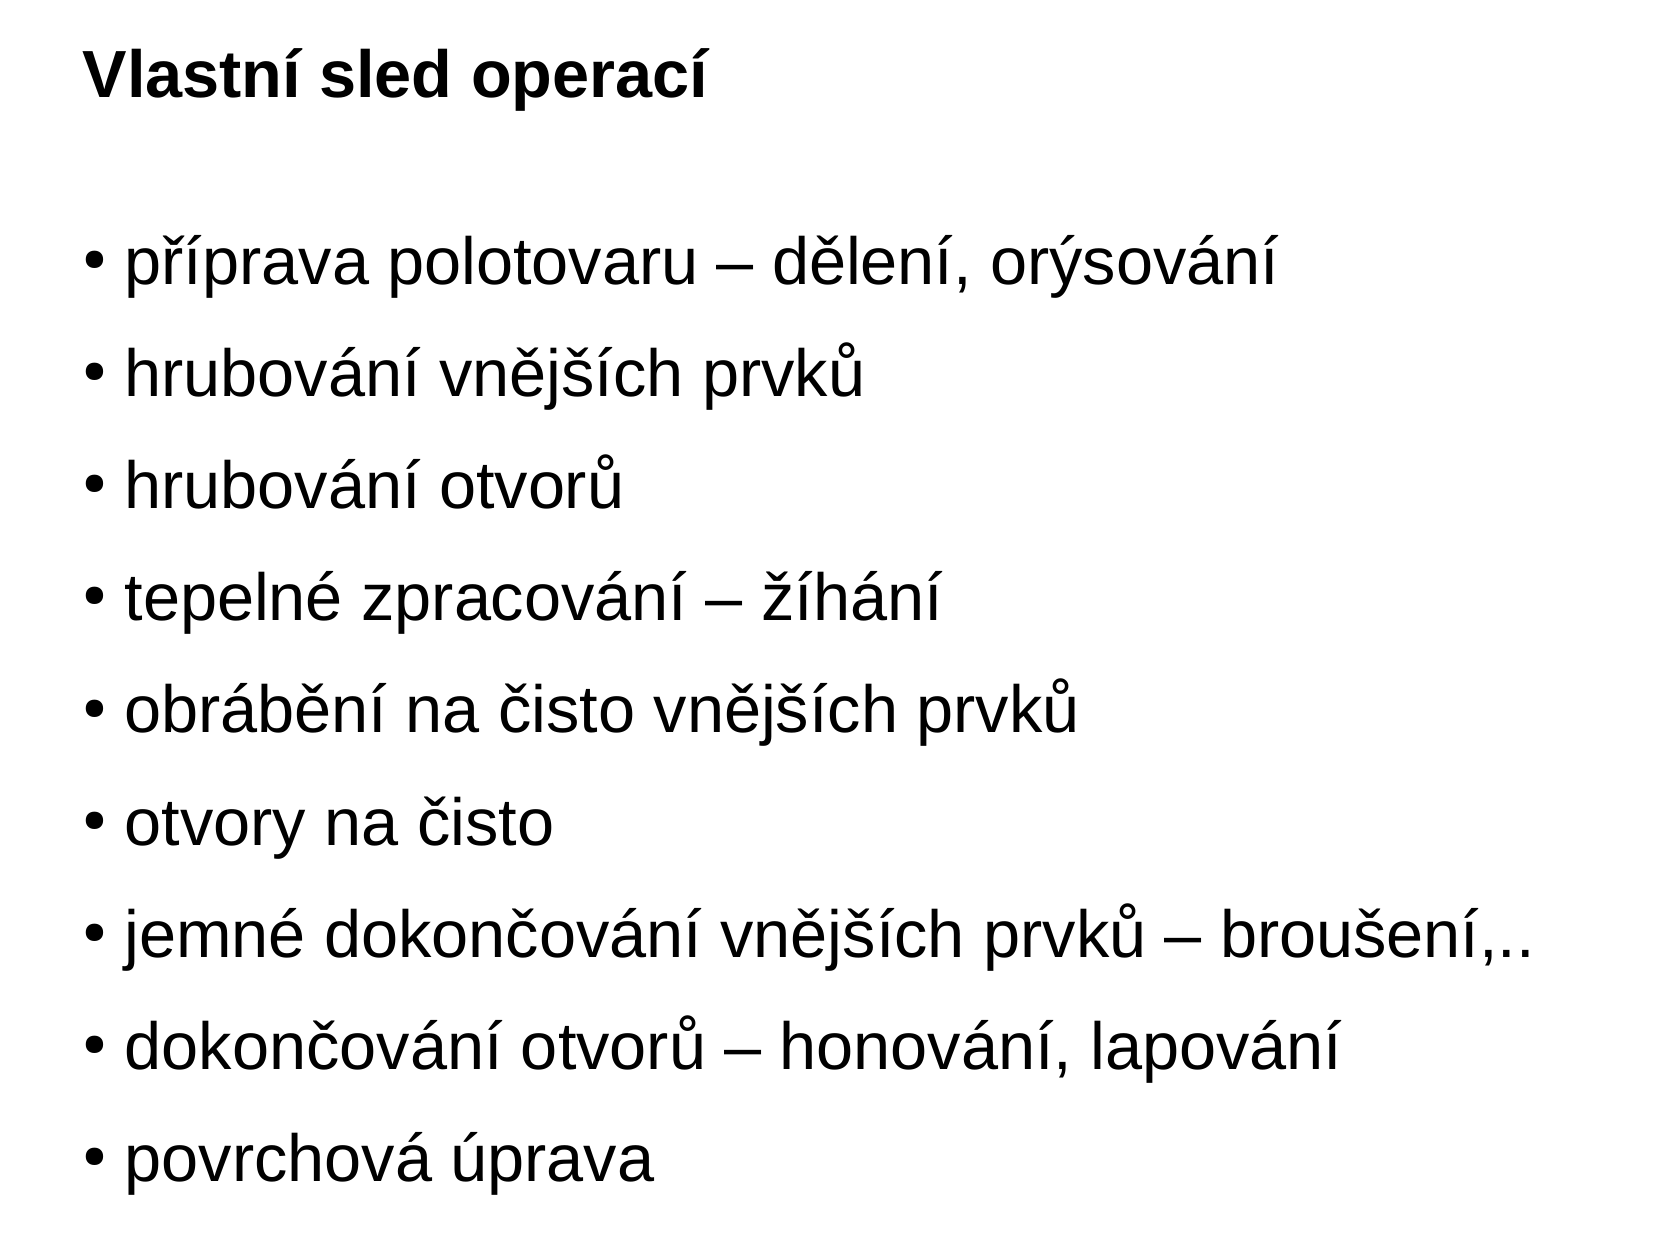

# Vlastní sled operací
 příprava polotovaru – dělení, orýsování
 hrubování vnějších prvků
 hrubování otvorů
 tepelné zpracování – žíhání
 obrábění na čisto vnějších prvků
 otvory na čisto
 jemné dokončování vnějších prvků – broušení,..
 dokončování otvorů – honování, lapování
 povrchová úprava